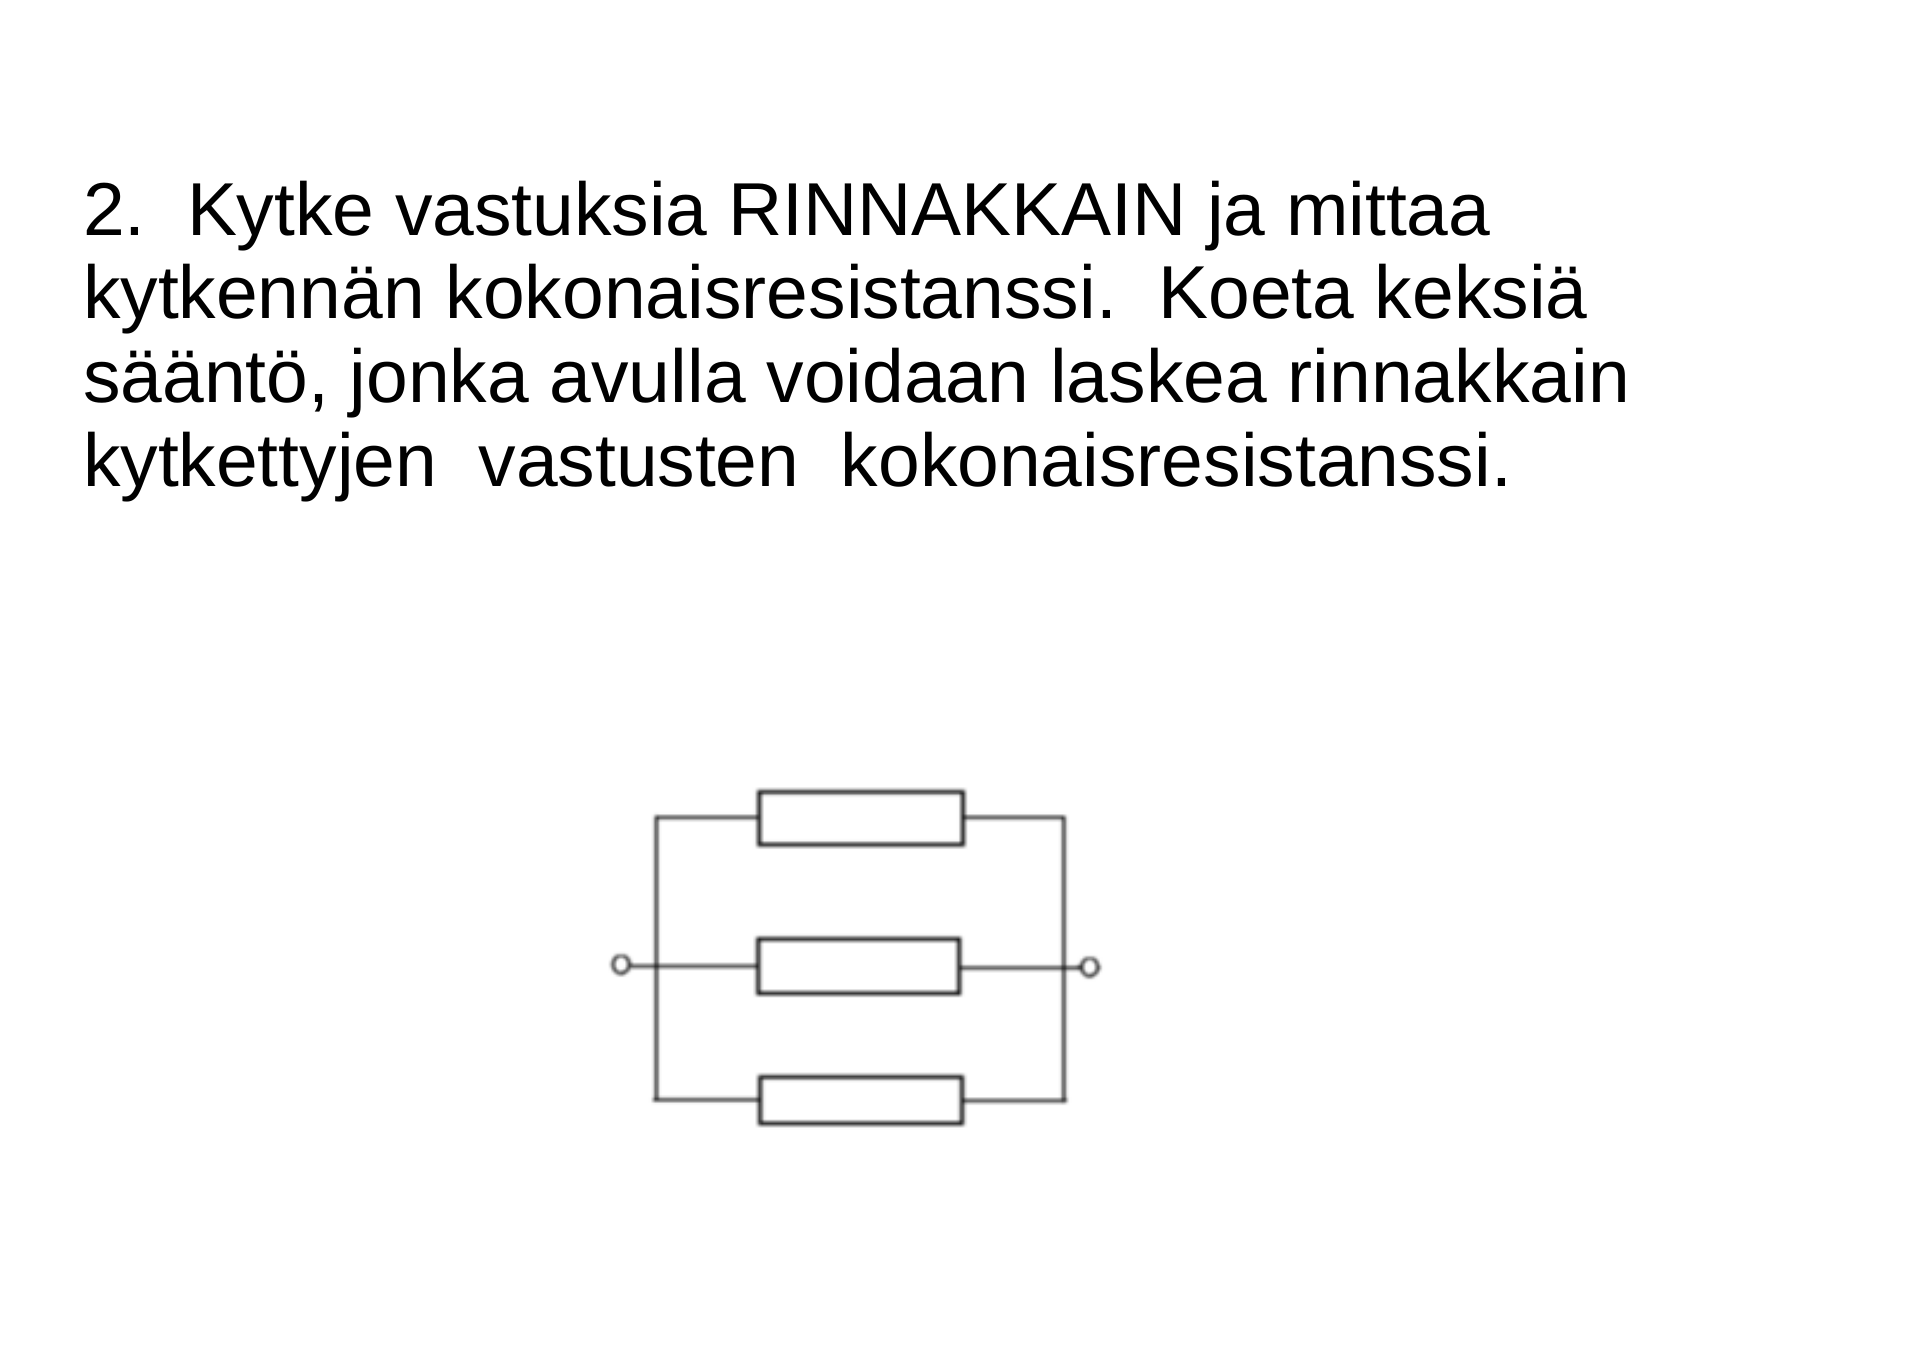

2. Kytke vastuksia RINNAKKAIN ja mittaa kytkennän kokonaisresistanssi. Koeta keksiä sääntö, jonka avulla voidaan laskea rinnakkain kytkettyjen vastusten kokonaisresistanssi.